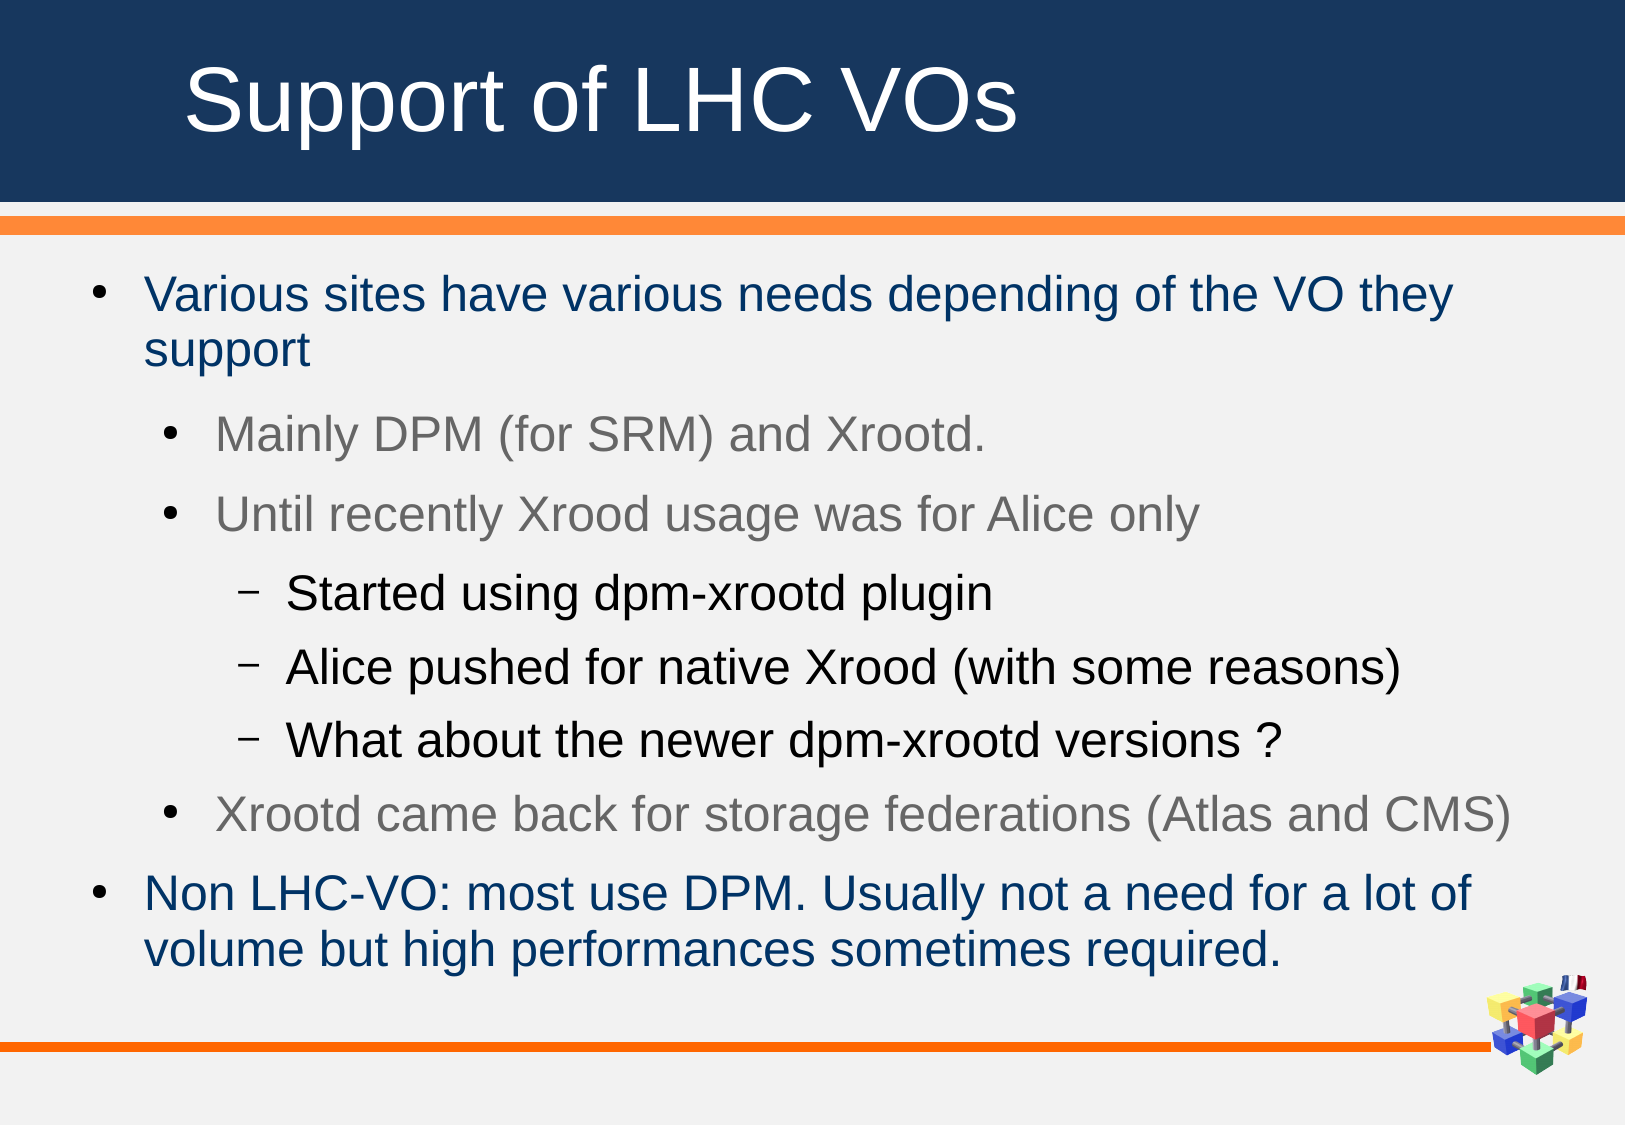

# Support of LHC VOs
Various sites have various needs depending of the VO they support
Mainly DPM (for SRM) and Xrootd.
Until recently Xrood usage was for Alice only
Started using dpm-xrootd plugin
Alice pushed for native Xrood (with some reasons)
What about the newer dpm-xrootd versions ?
Xrootd came back for storage federations (Atlas and CMS)
Non LHC-VO: most use DPM. Usually not a need for a lot of volume but high performances sometimes required.